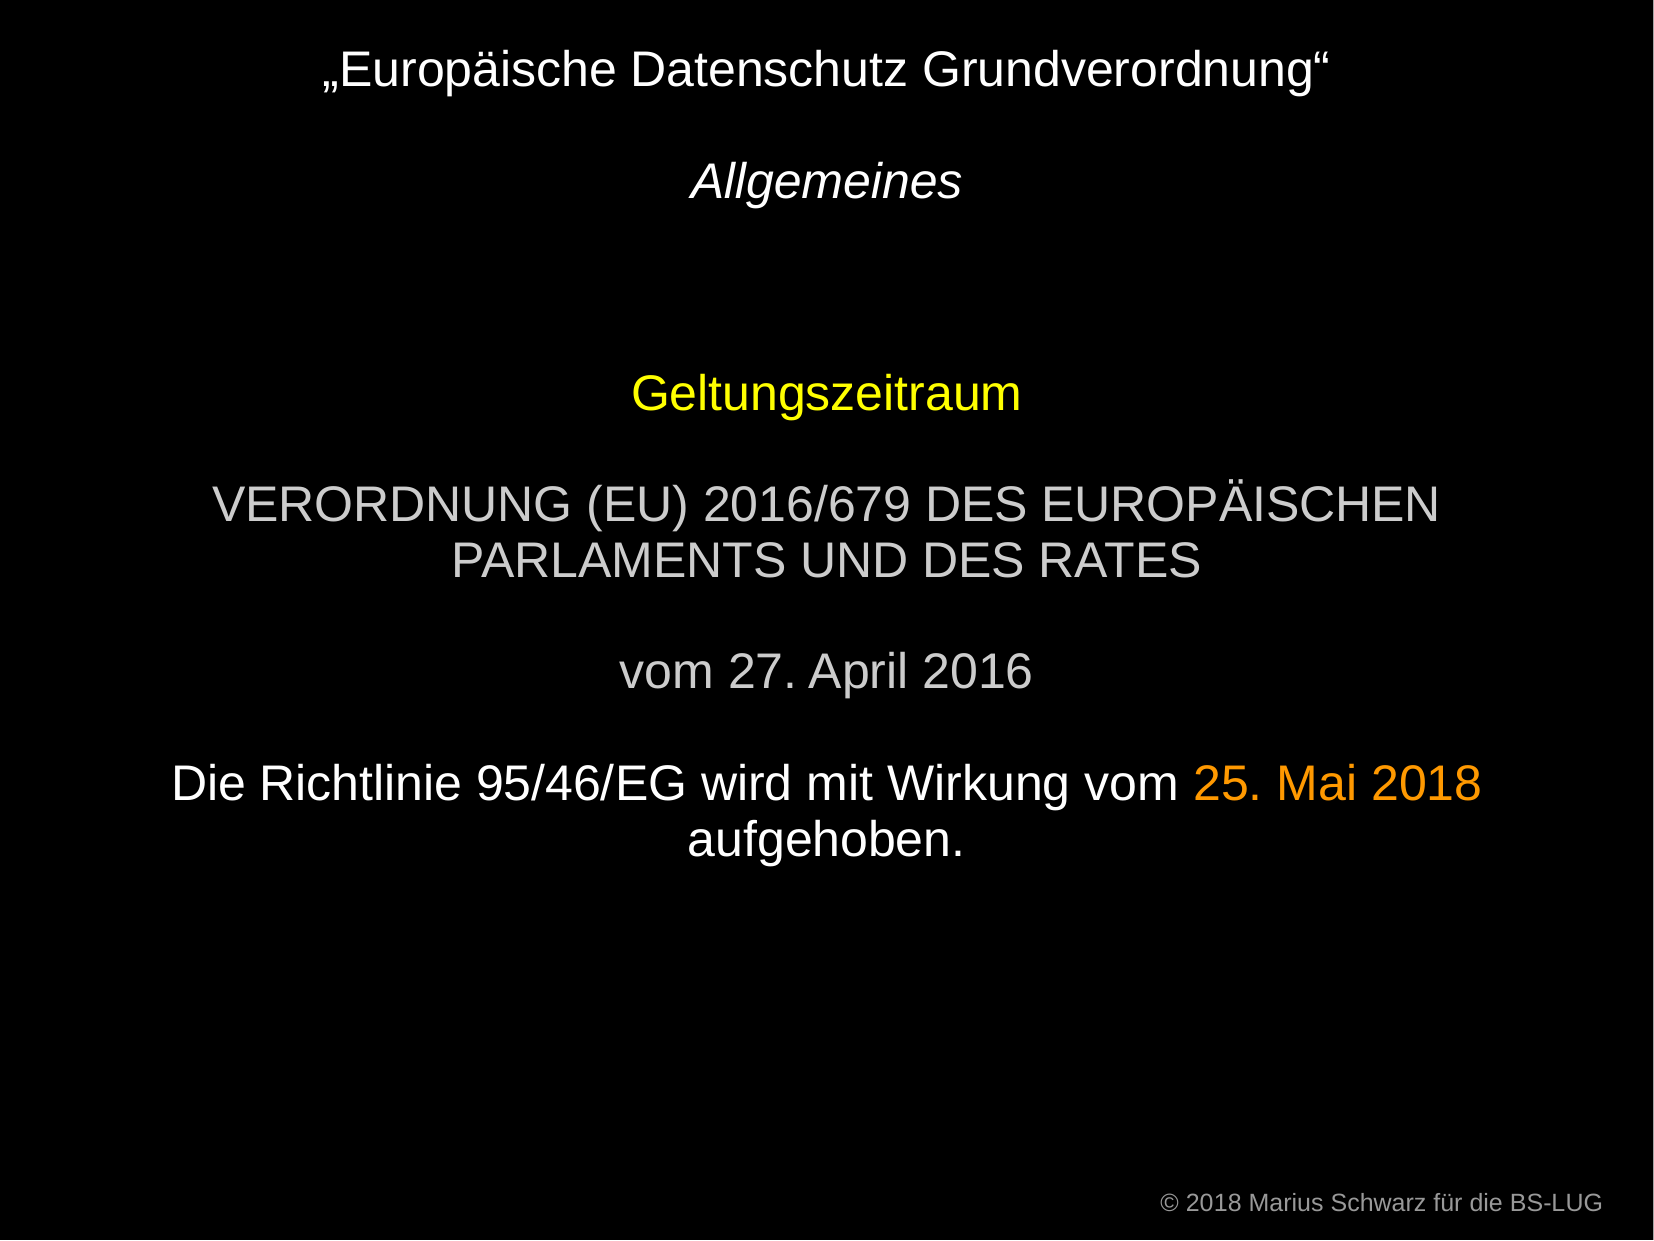

# „Europäische Datenschutz Grundverordnung“ Allgemeines
Geltungszeitraum
VERORDNUNG (EU) 2016/679 DES EUROPÄISCHEN PARLAMENTS UND DES RATES
vom 27. April 2016
Die Richtlinie 95/46/EG wird mit Wirkung vom 25. Mai 2018 aufgehoben.
© 2018 Marius Schwarz für die BS-LUG